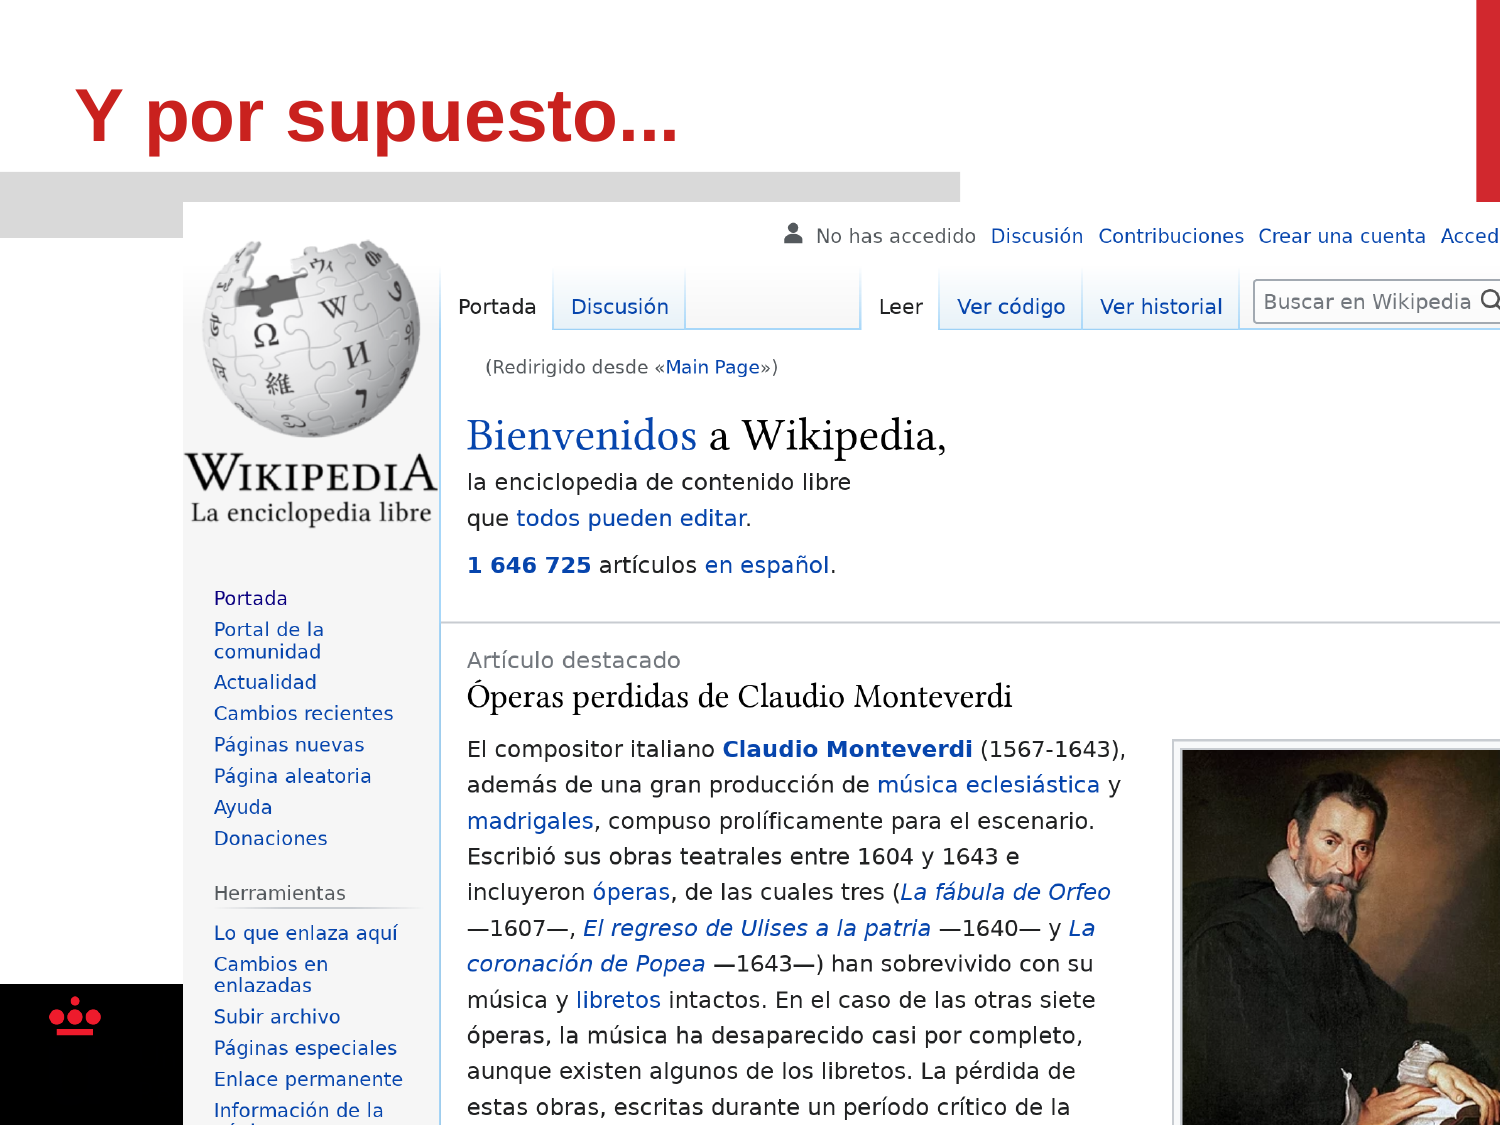

#
Y por supuesto...
Oficina de Conocimiento y Cultura Libres
https://urjc.es/ofilibre